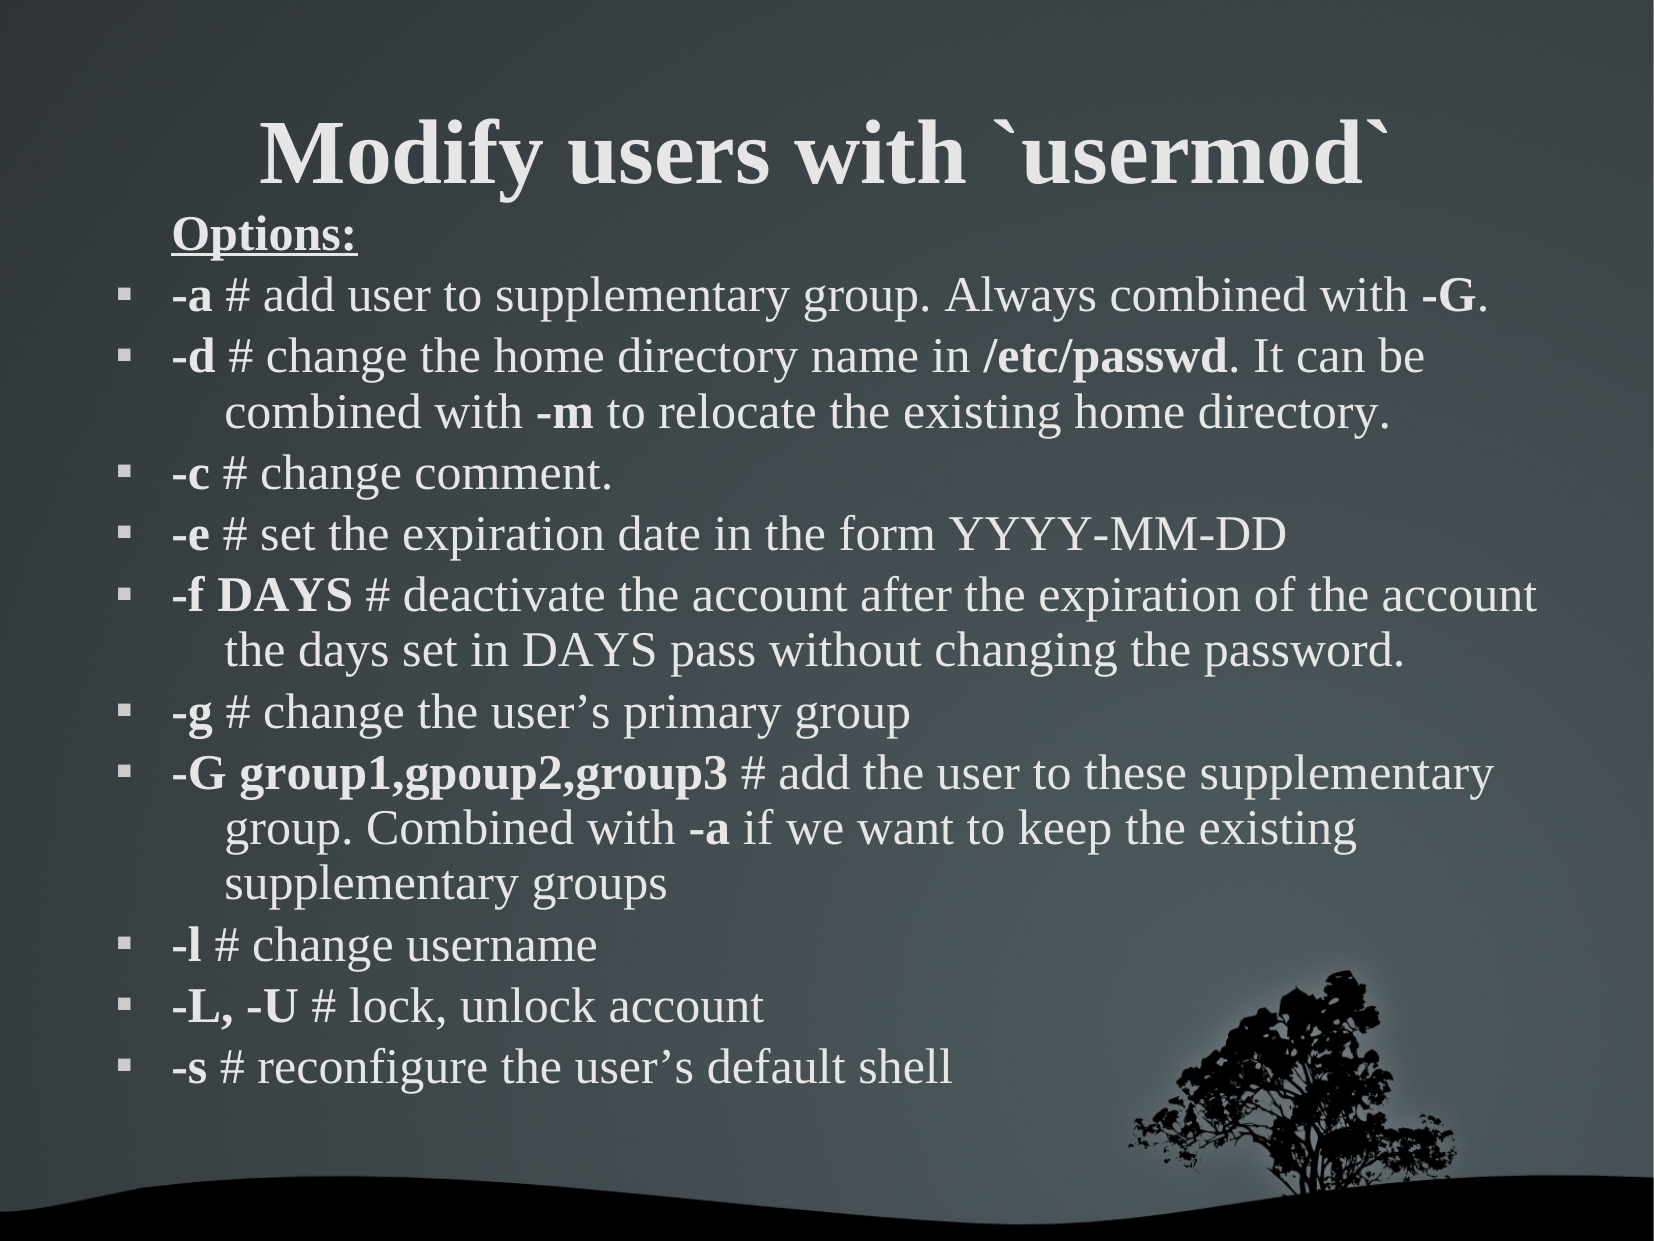

# Modify users with `usermod`
Options:
-a # add user to supplementary group. Always combined with -G.
-d # change the home directory name in /etc/passwd. It can be combined with -m to relocate the existing home directory.
-c # change comment.
-e # set the expiration date in the form YYYY-MM-DD
-f DAYS # deactivate the account after the expiration of the account the days set in DAYS pass without changing the password.
-g # change the user’s primary group
-G group1,gpoup2,group3 # add the user to these supplementary group. Combined with -a if we want to keep the existing supplementary groups
-l # change username
-L, -U # lock, unlock account
-s # reconfigure the user’s default shell